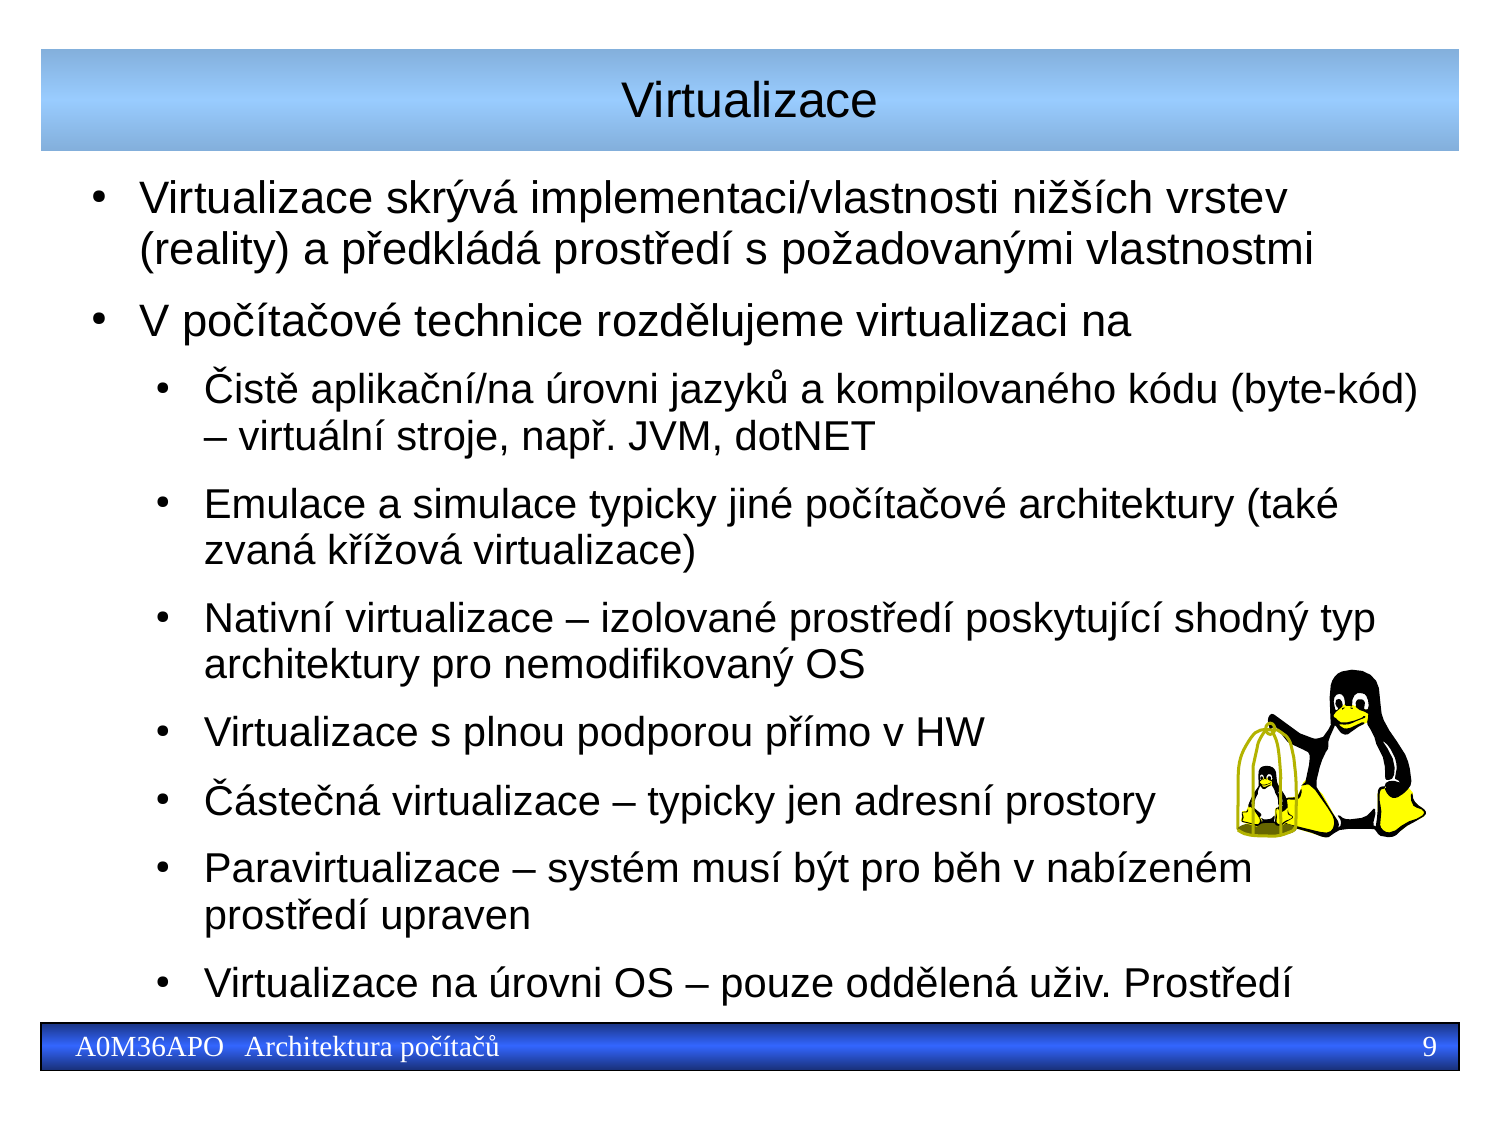

# Virtualizace
Virtualizace skrývá implementaci/vlastnosti nižších vrstev (reality) a předkládá prostředí s požadovanými vlastnostmi
V počítačové technice rozdělujeme virtualizaci na
Čistě aplikační/na úrovni jazyků a kompilovaného kódu (byte-kód) – virtuální stroje, např. JVM, dotNET
Emulace a simulace typicky jiné počítačové architektury (také zvaná křížová virtualizace)
Nativní virtualizace – izolované prostředí poskytující shodný typ architektury pro nemodifikovaný OS
Virtualizace s plnou podporou přímo v HW
Částečná virtualizace – typicky jen adresní prostory
Paravirtualizace – systém musí být pro běh v nabízeném prostředí upraven
Virtualizace na úrovni OS – pouze oddělená uživ. Prostředí
A0M36APO Architektura počítačů
9